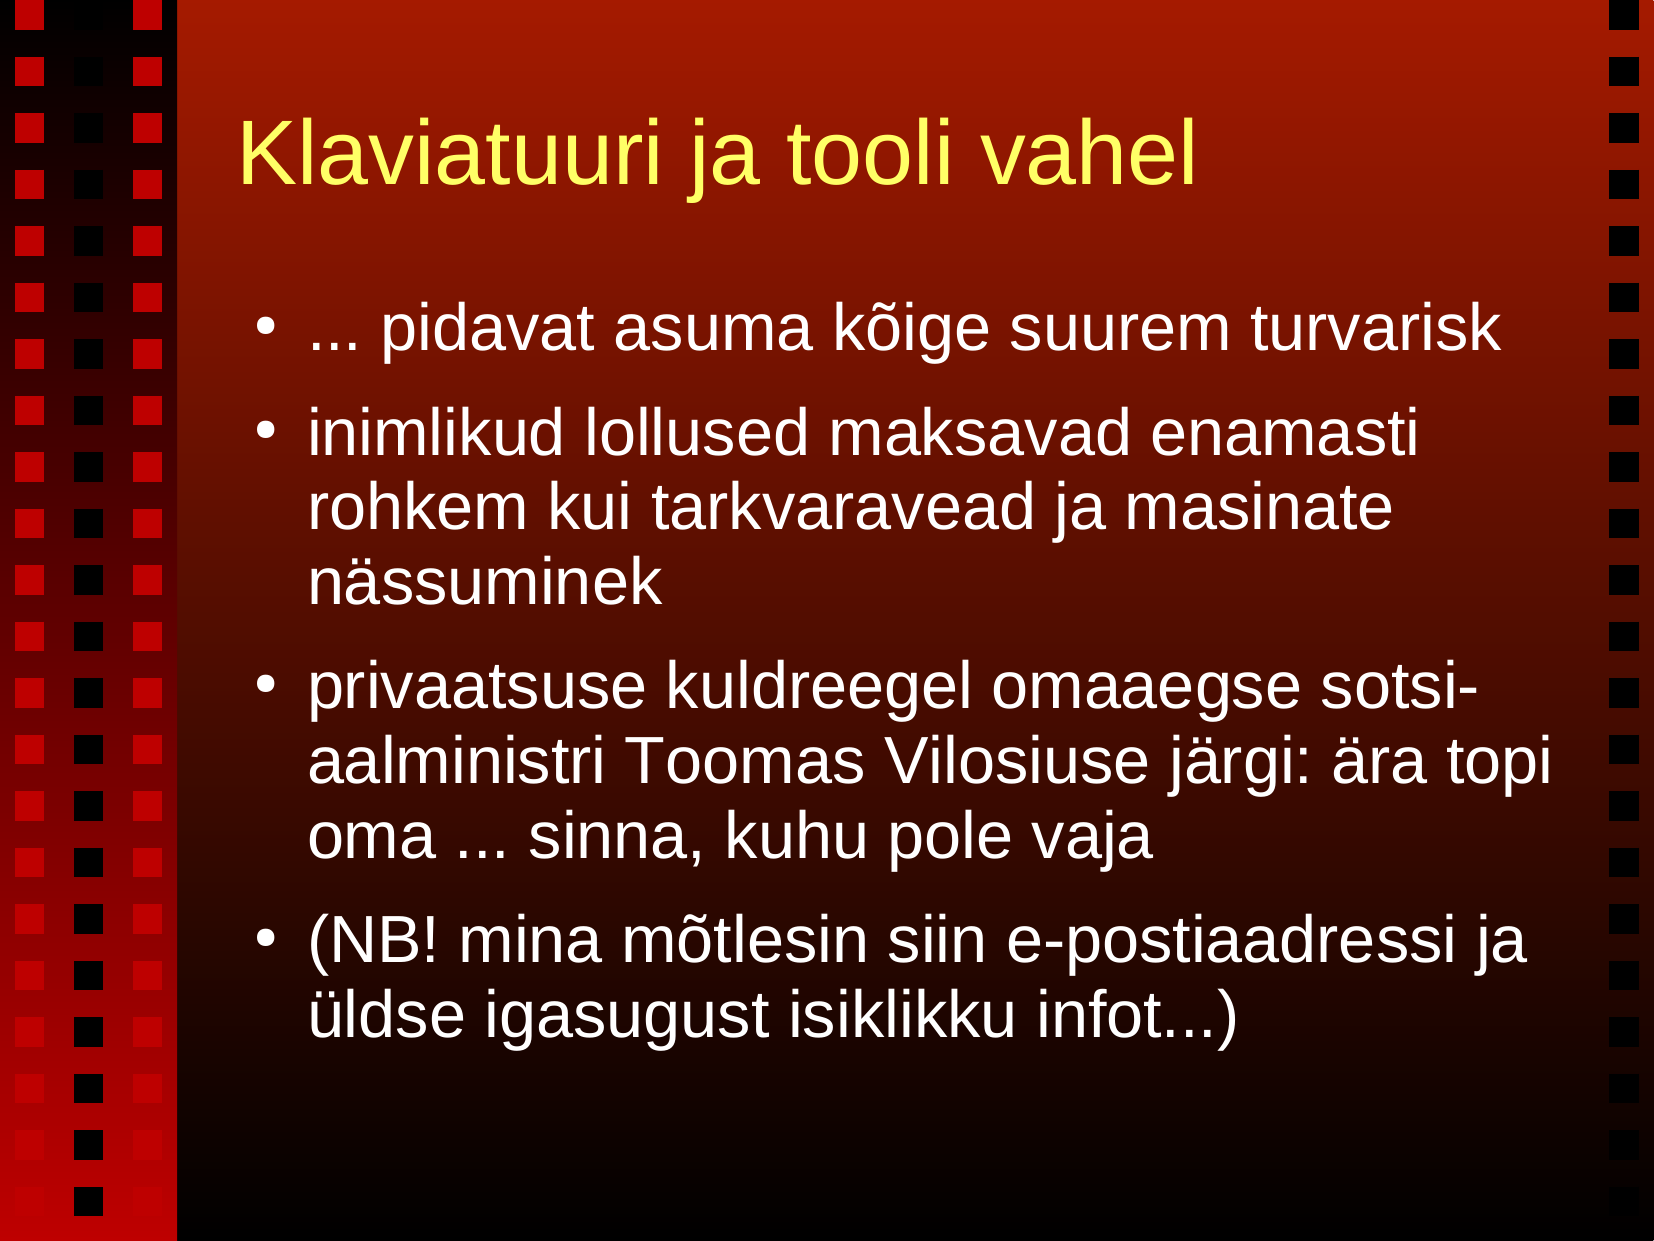

# Klaviatuuri ja tooli vahel
... pidavat asuma kõige suurem turvarisk
inimlikud lollused maksavad enamasti rohkem kui tarkvaravead ja masinate nässuminek
privaatsuse kuldreegel omaaegse sotsi-aalministri Toomas Vilosiuse järgi: ära topi oma ... sinna, kuhu pole vaja
(NB! mina mõtlesin siin e-postiaadressi ja üldse igasugust isiklikku infot...)